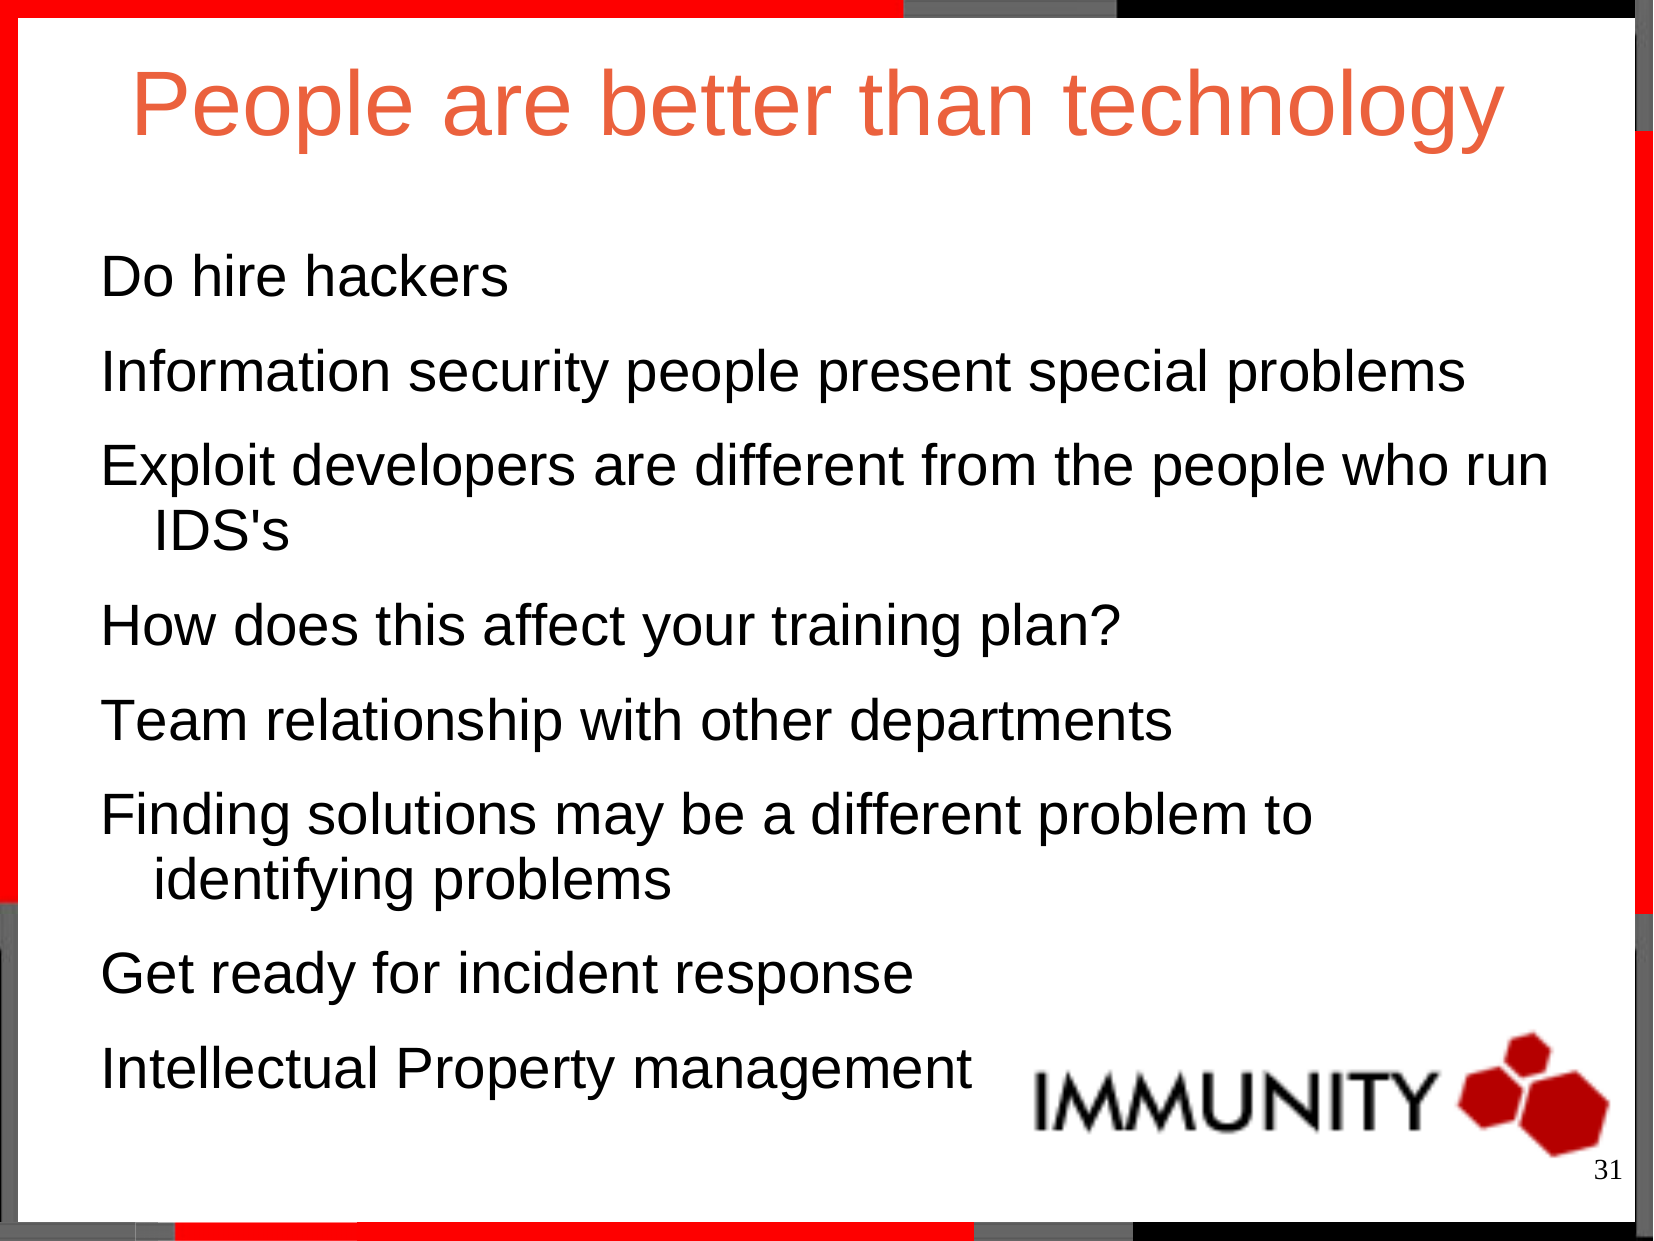

# People are better than technology
Do hire hackers
Information security people present special problems
Exploit developers are different from the people who run IDS's
How does this affect your training plan?
Team relationship with other departments
Finding solutions may be a different problem to identifying problems
Get ready for incident response
Intellectual Property management